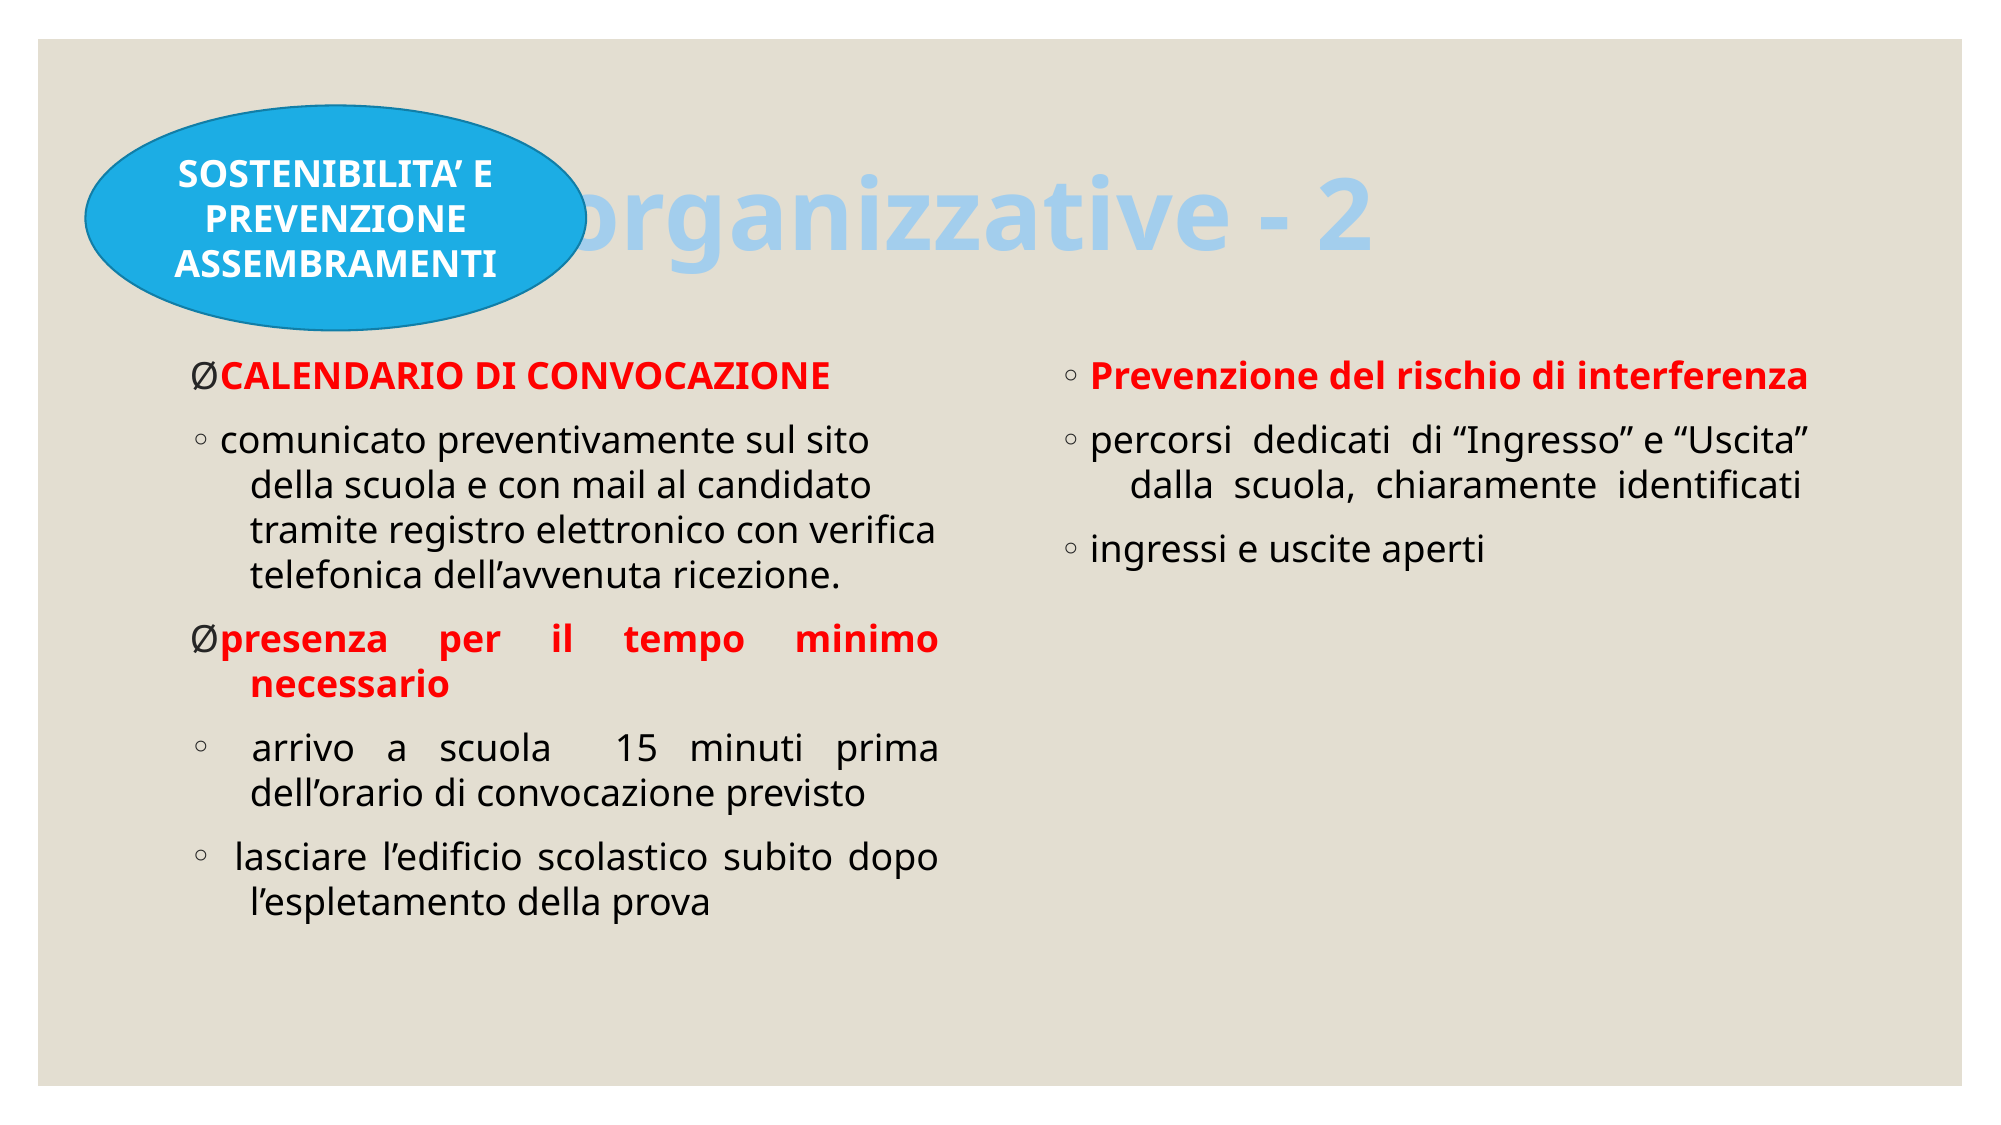

SOSTENIBILITA’ E PREVENZIONE ASSEMBRAMENTI
# Misure organizzative - 2
CALENDARIO DI CONVOCAZIONE
comunicato preventivamente sul sito della scuola e con mail al candidato tramite registro elettronico con verifica telefonica dell’avvenuta ricezione.
presenza per il tempo minimo necessario
 arrivo a scuola 15 minuti prima dell’orario di convocazione previsto
 lasciare l’edificio scolastico subito dopo l’espletamento della prova
Prevenzione del rischio di interferenza
percorsi dedicati di “Ingresso” e “Uscita” dalla scuola, chiaramente identificati
ingressi e uscite aperti